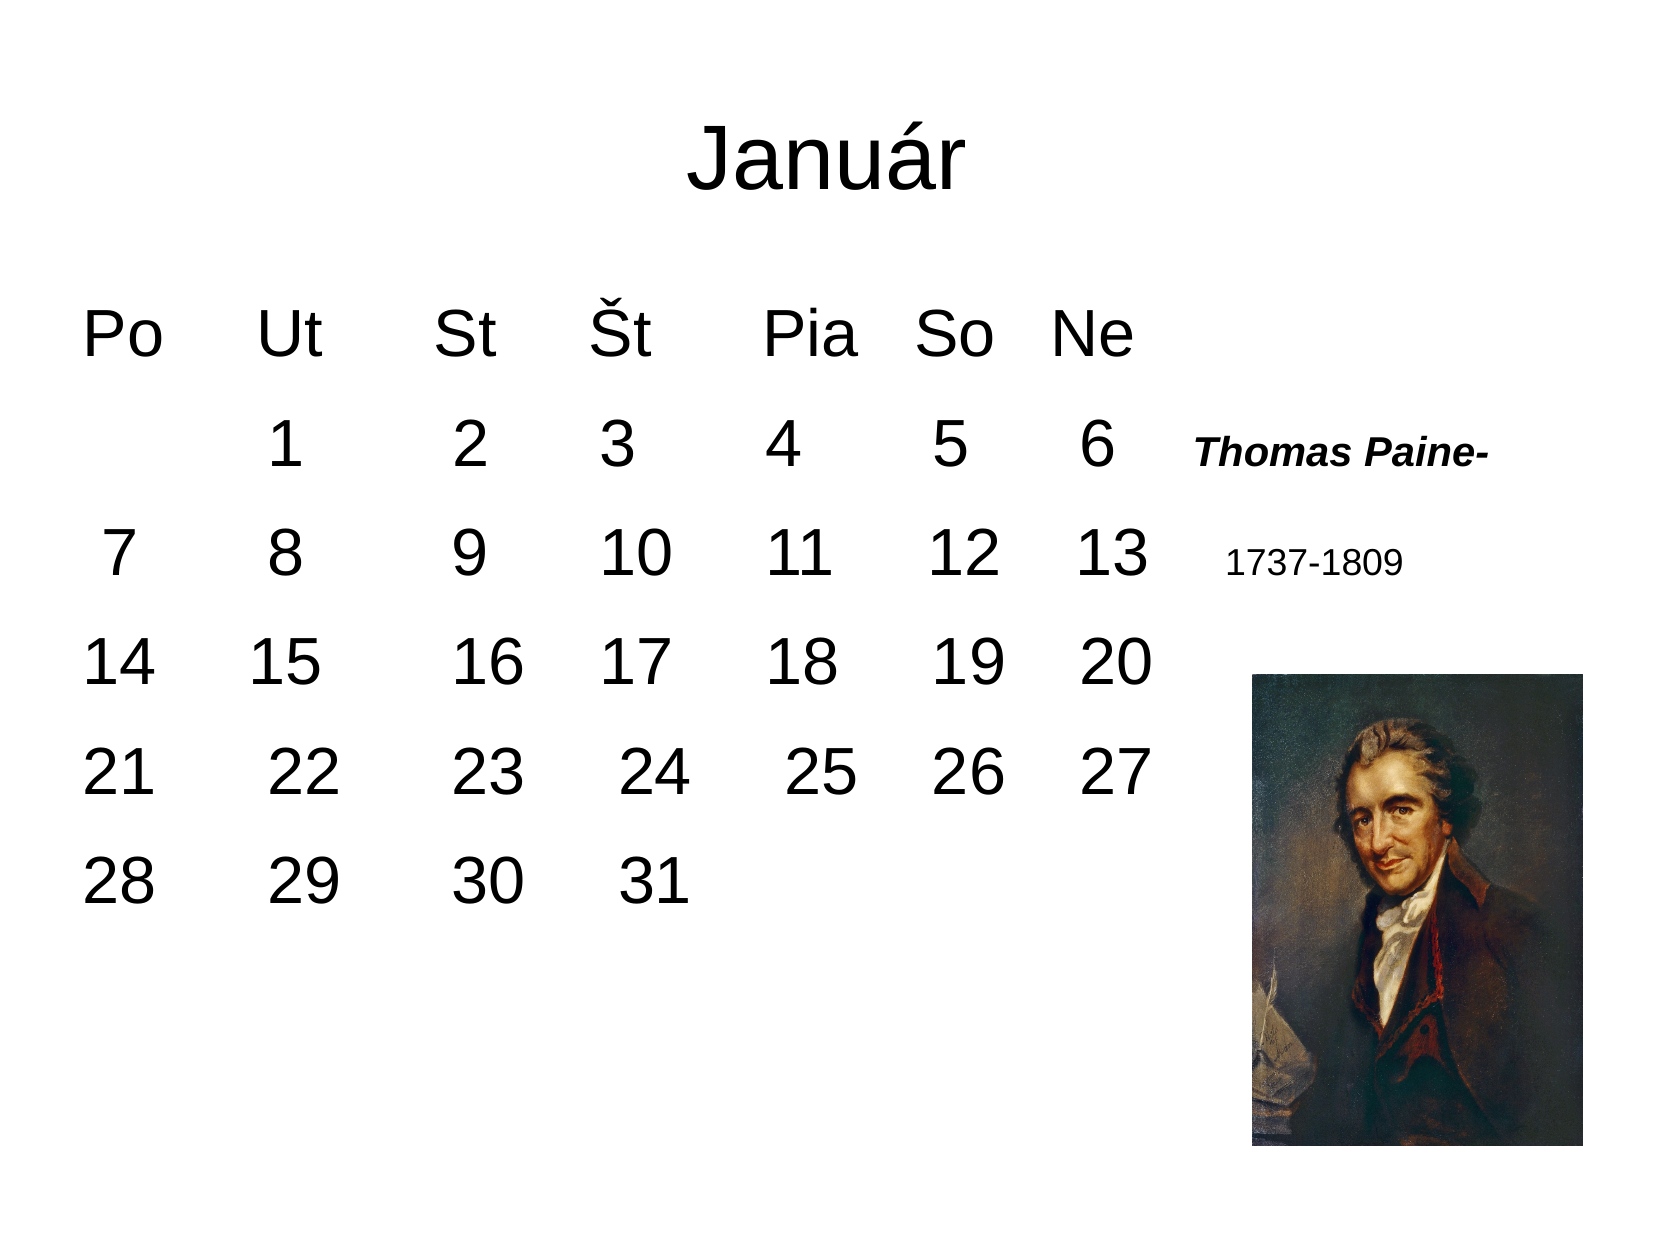

# Január
Po Ut St Št Pia So Ne
 1 2 3 4 5 6 Thomas Paine-
 7 8 9 10 11 12 13 1737-1809
14 15 16 17 18 19 20
21 22 23 24 25 26 27
28 29 30 31